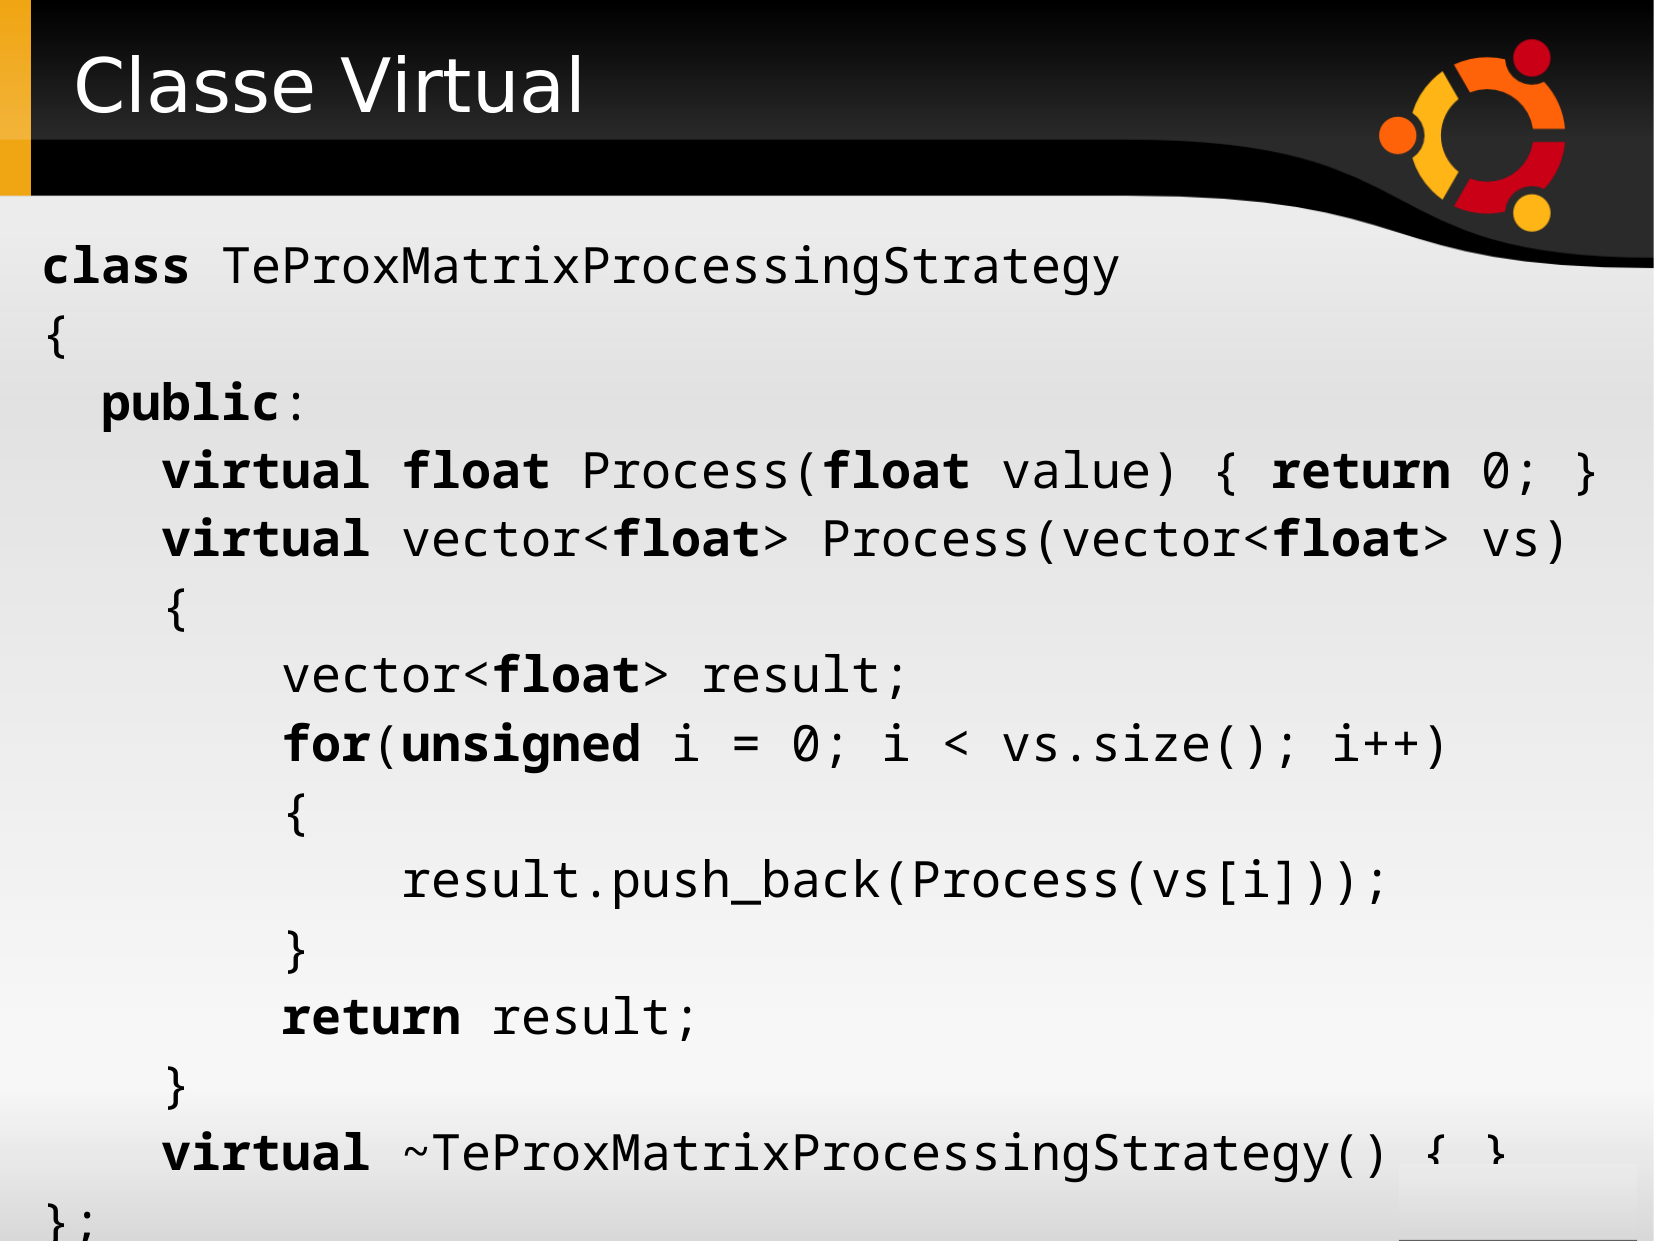

Classe Virtual
class TeProxMatrixProcessingStrategy
{
 public:
 virtual float Process(float value) { return 0; }
 virtual vector<float> Process(vector<float> vs)
 {
 vector<float> result;
 for(unsigned i = 0; i < vs.size(); i++)
 {
 result.push_back(Process(vs[i]));
 }
 return result;
 }
 virtual ~TeProxMatrixProcessingStrategy() { }
};